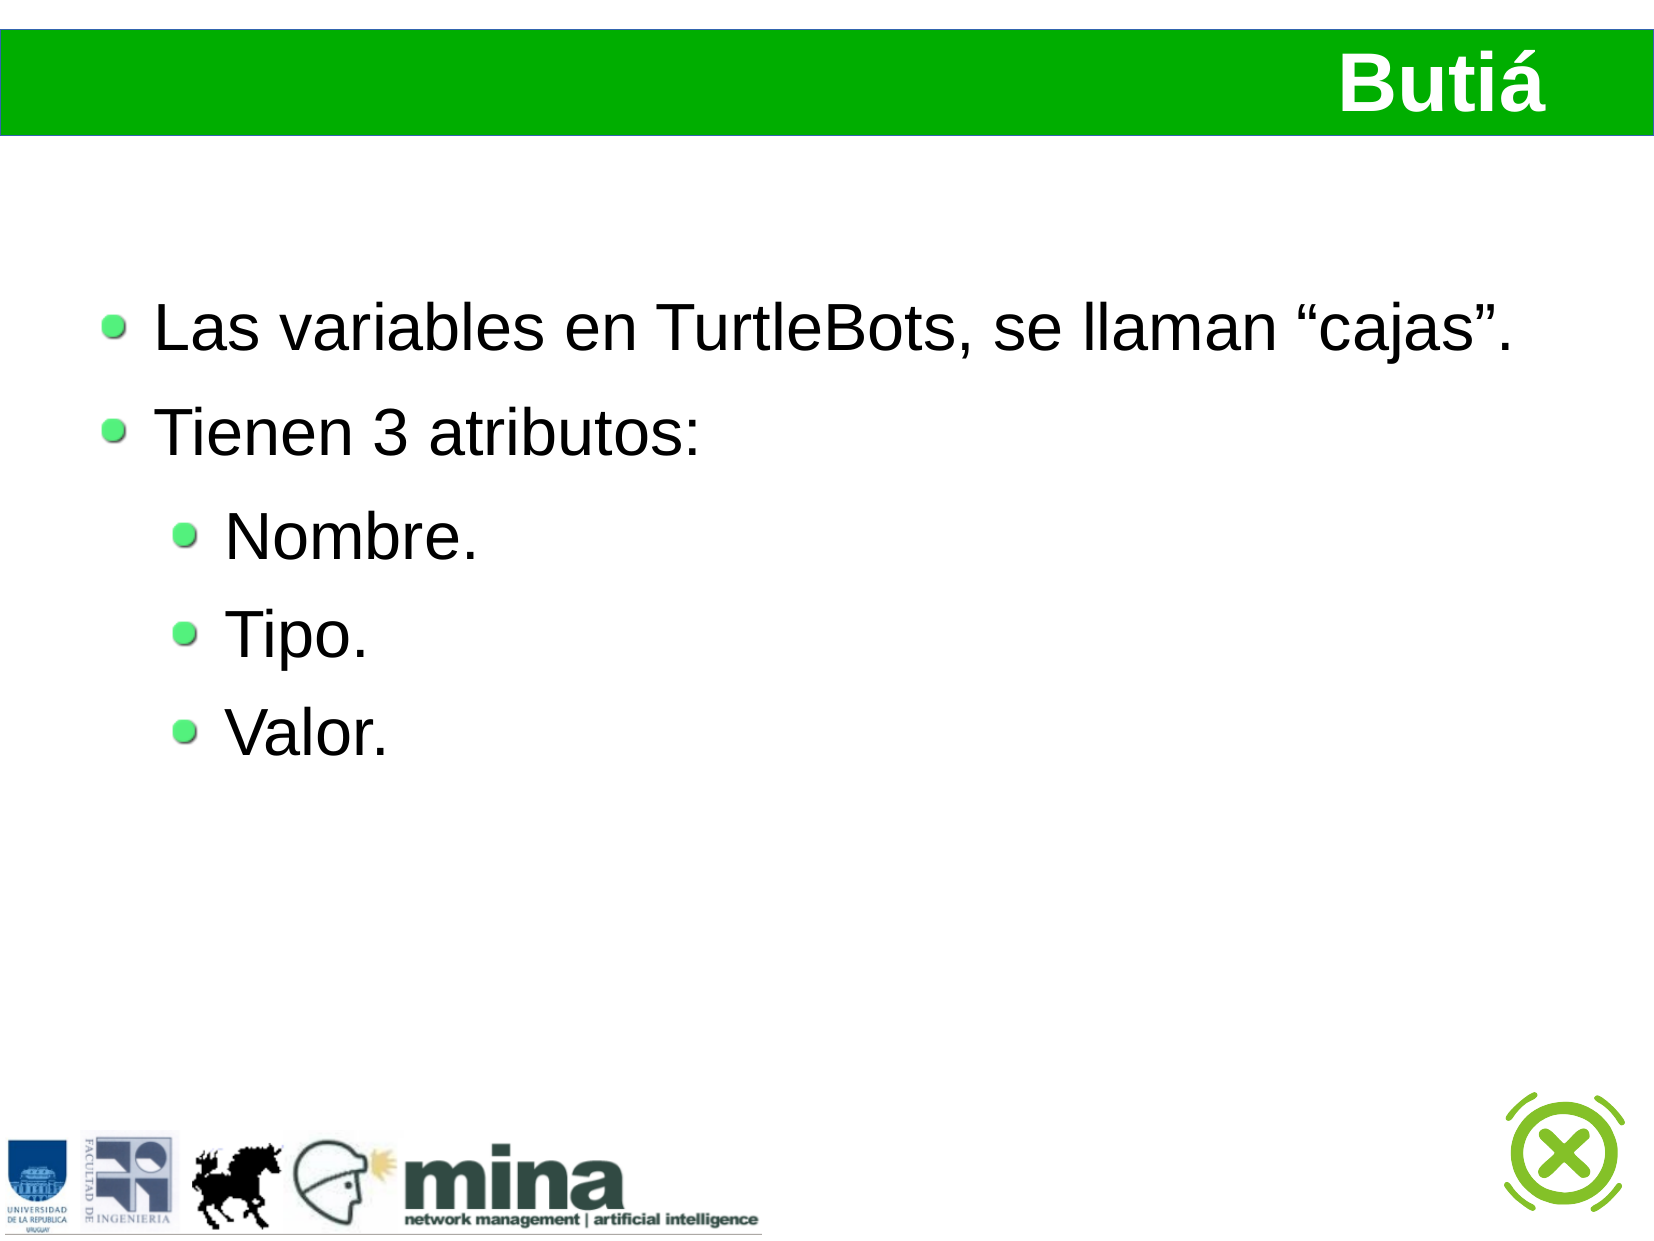

# Las variables en TurtleBots, se llaman “cajas”.
Tienen 3 atributos:
Nombre.
Tipo.
Valor.